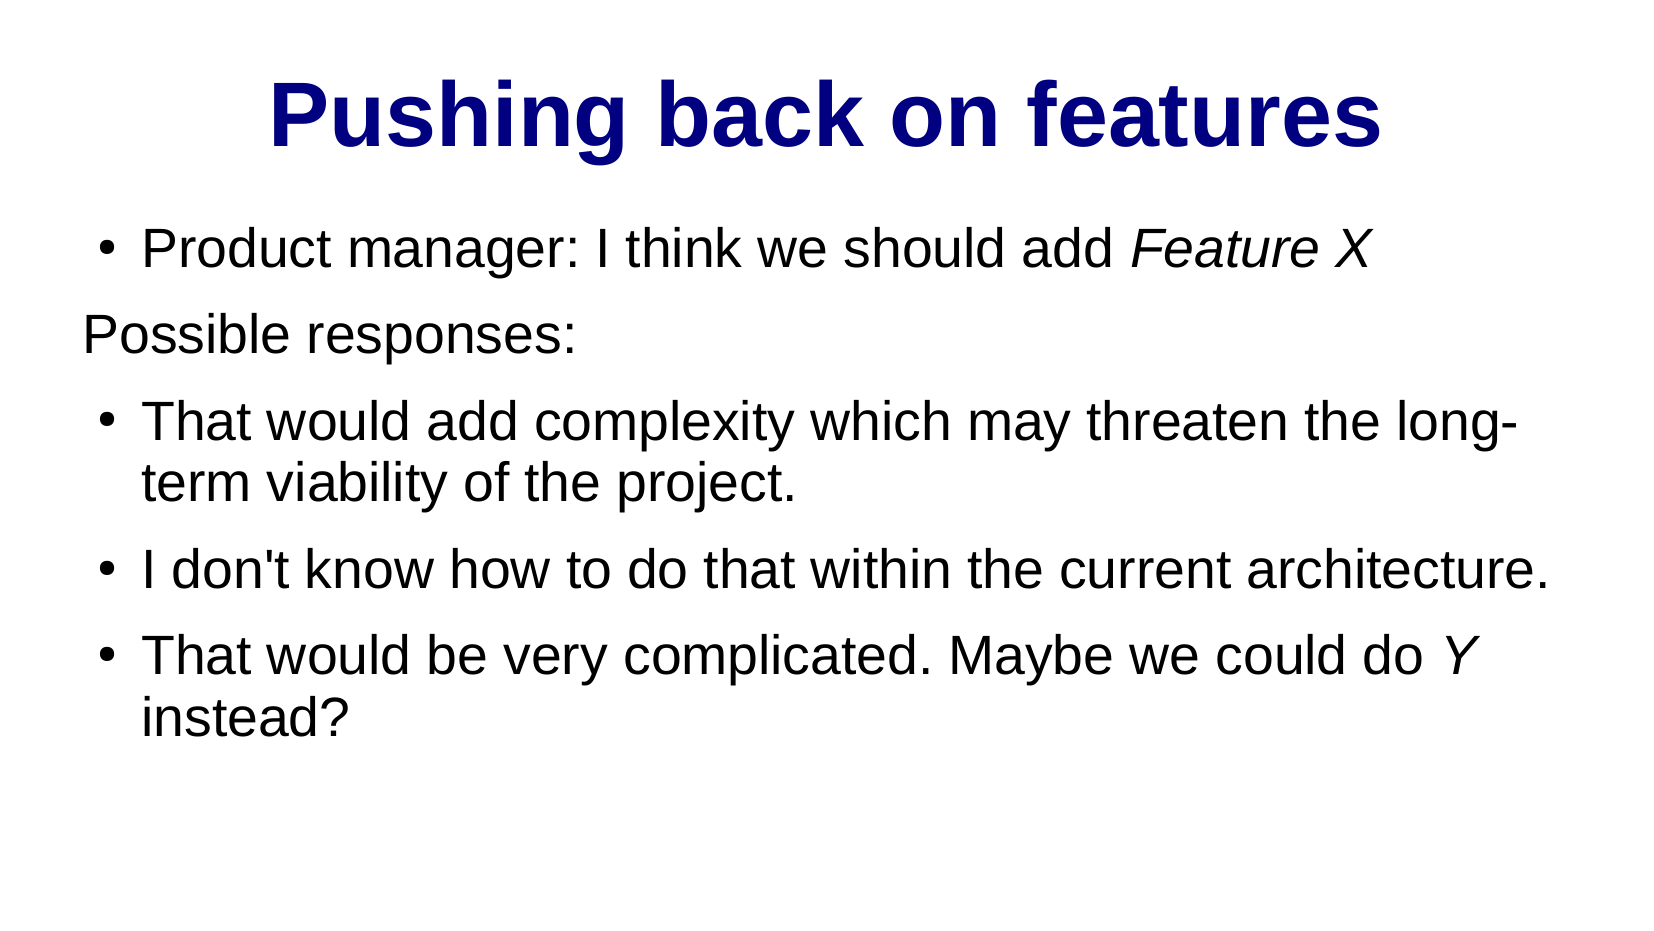

# Pushing back on features
Product manager: I think we should add Feature X
Possible responses:
That would add complexity which may threaten the long-term viability of the project.
I don't know how to do that within the current architecture.
That would be very complicated. Maybe we could do Y instead?